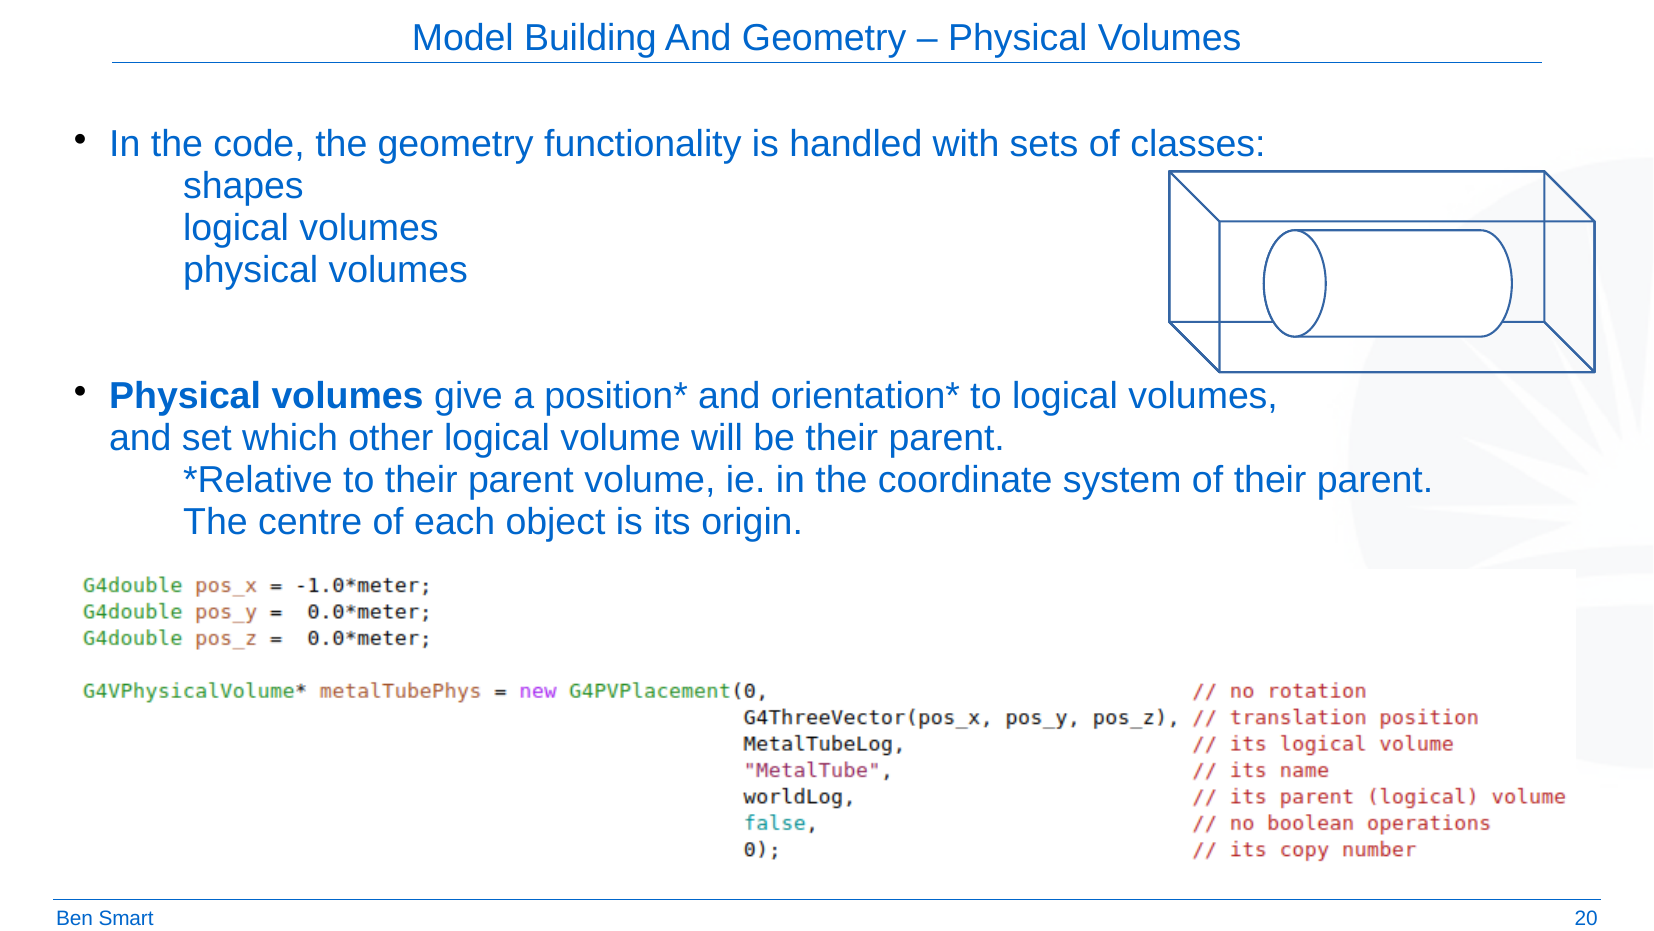

Model Building And Geometry – Physical Volumes
In the code, the geometry functionality is handled with sets of classes:
	shapes
	logical volumes
	physical volumes
Physical volumes give a position* and orientation* to logical volumes,
and set which other logical volume will be their parent.
	*Relative to their parent volume, ie. in the coordinate system of their parent.
	The centre of each object is its origin.
Ben Smart